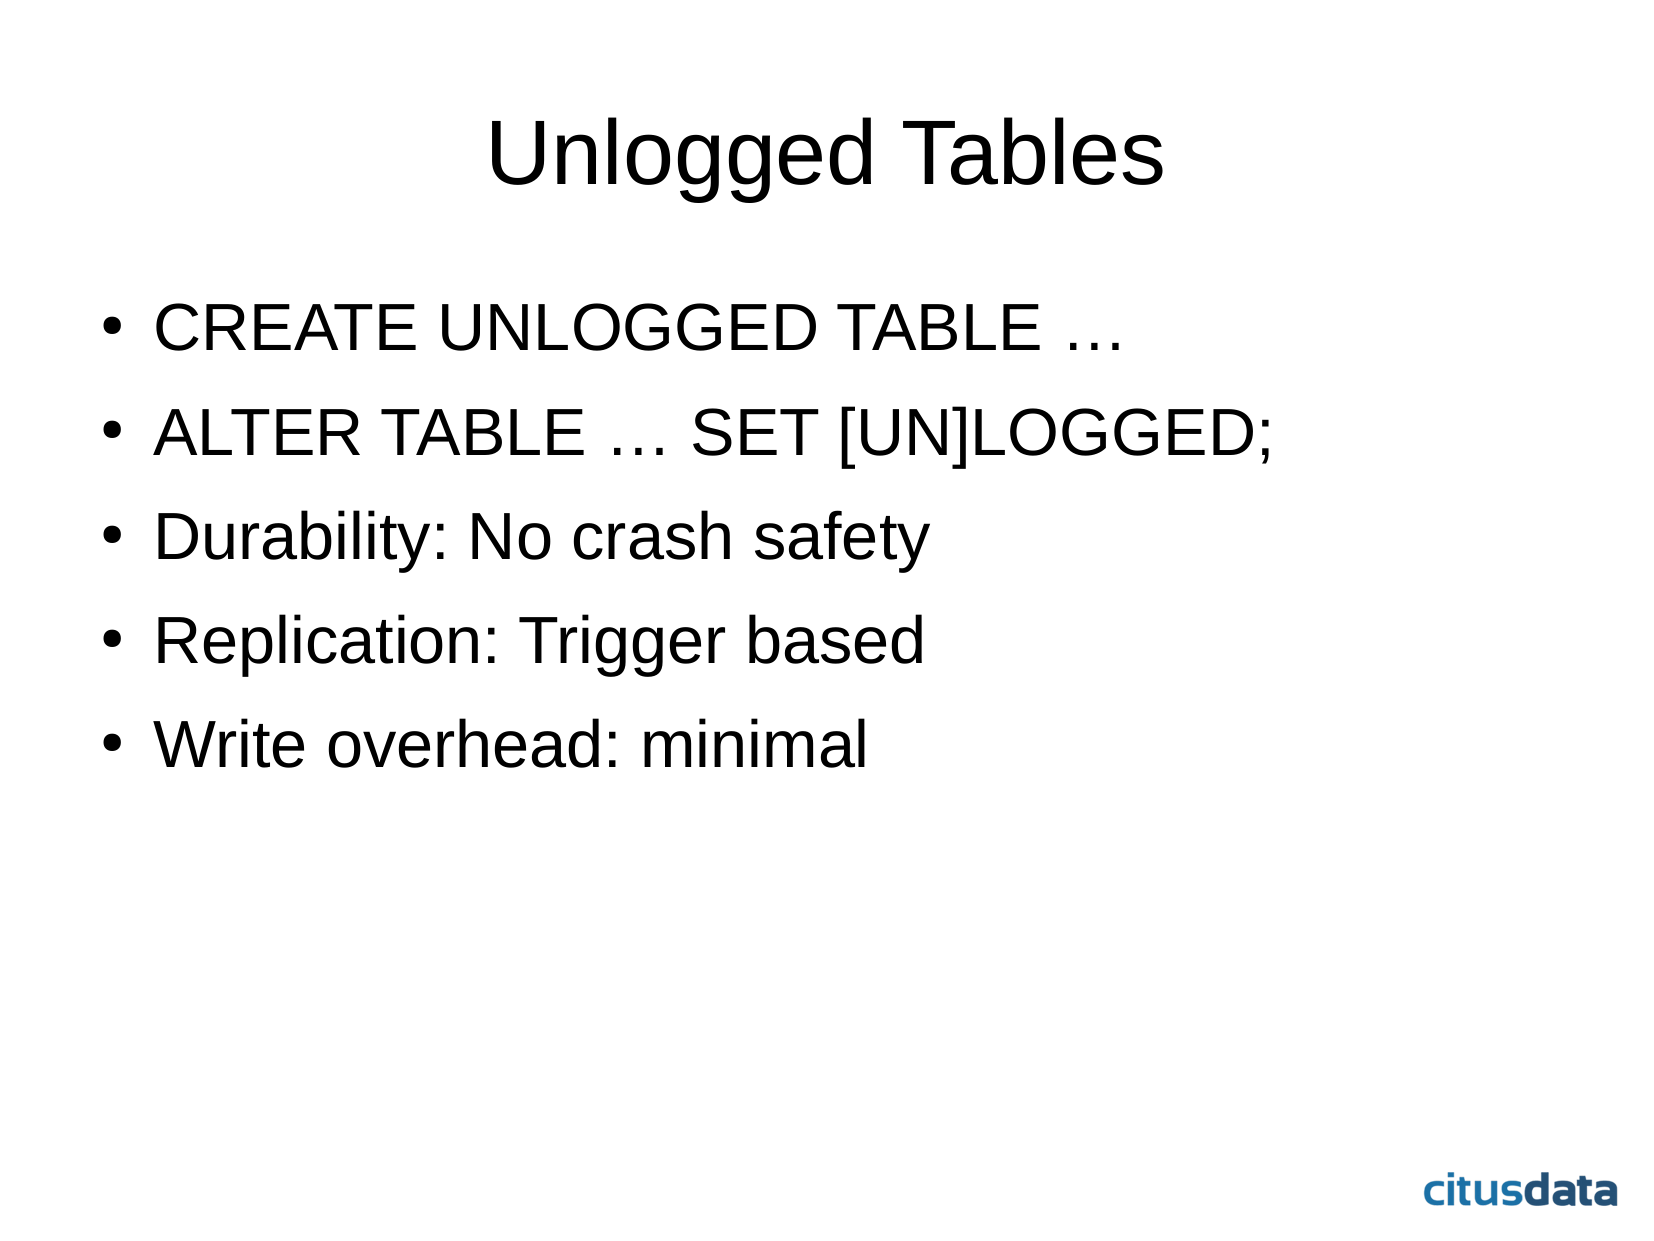

# Unlogged Tables
CREATE UNLOGGED TABLE …
ALTER TABLE … SET [UN]LOGGED;
Durability: No crash safety
Replication: Trigger based
Write overhead: minimal